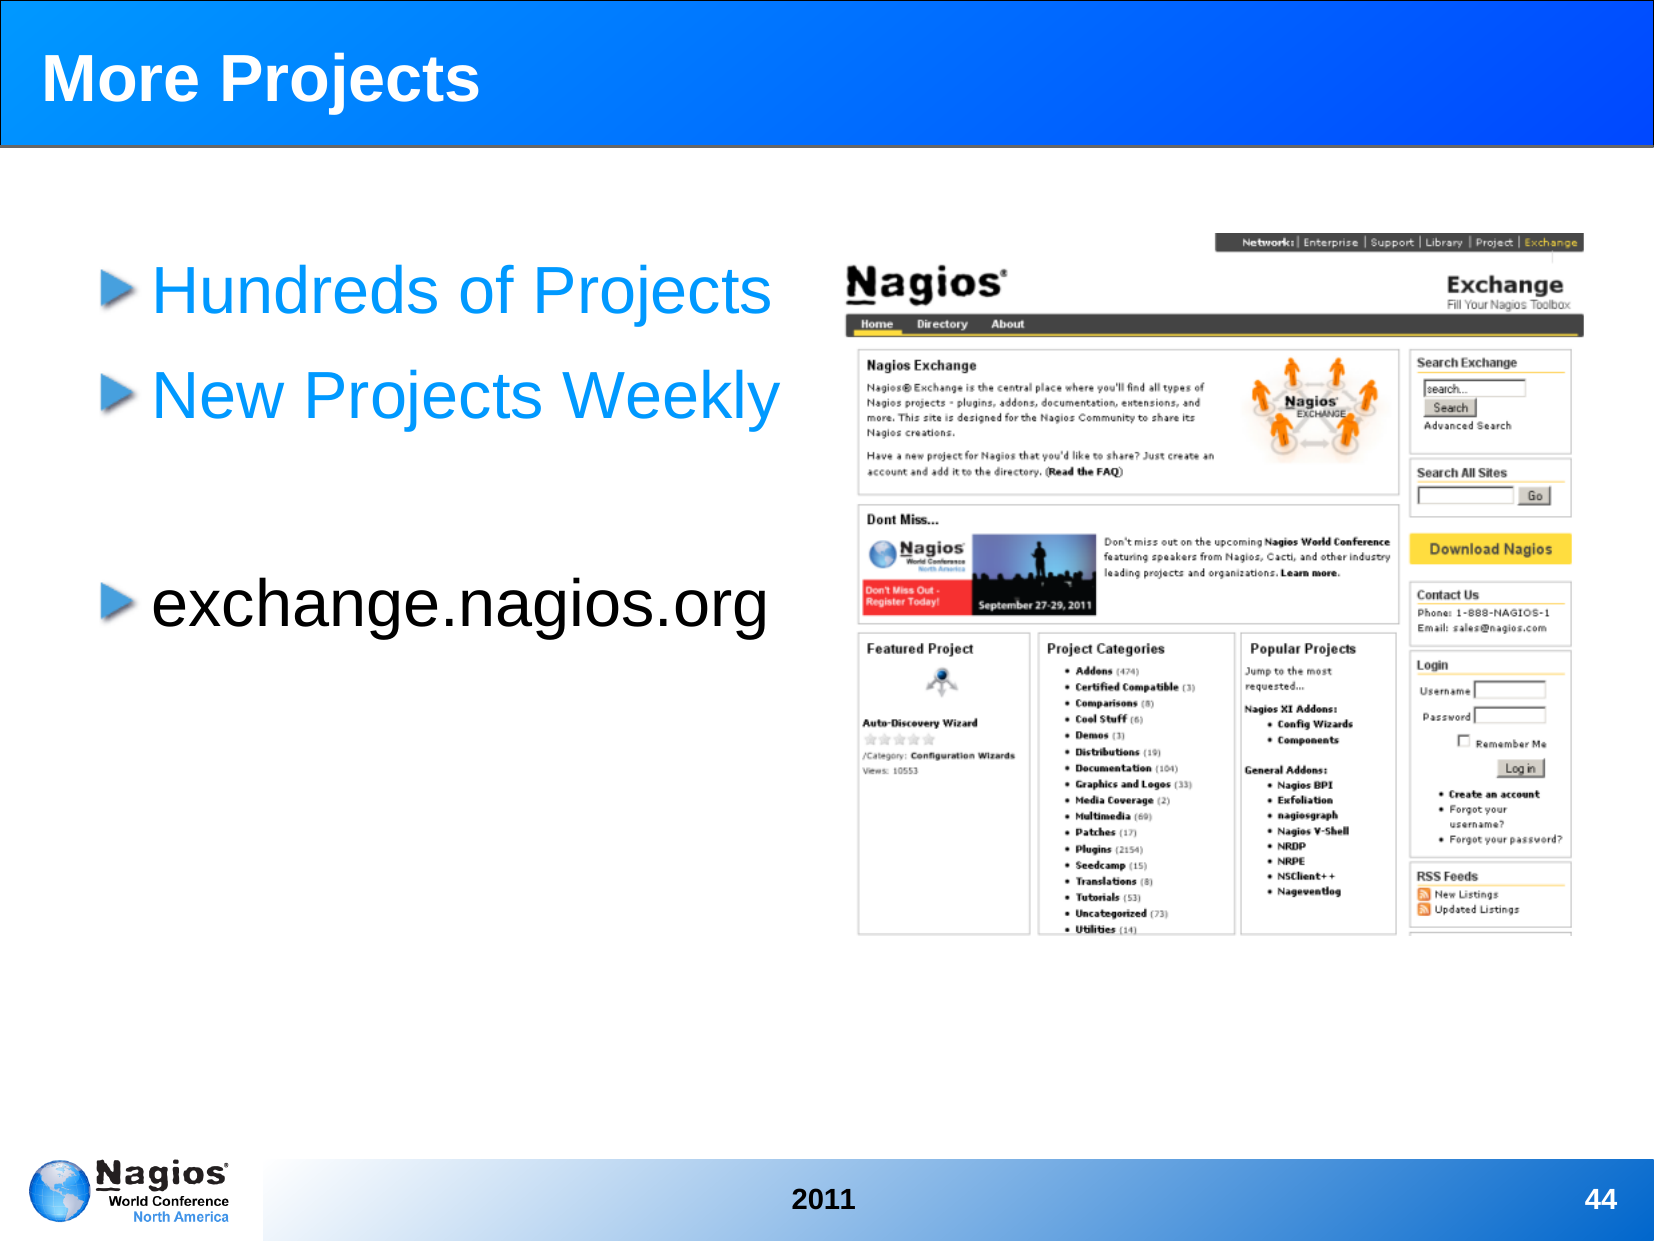

# More Projects
Hundreds of Projects
New Projects Weekly
exchange.nagios.org
2011
44